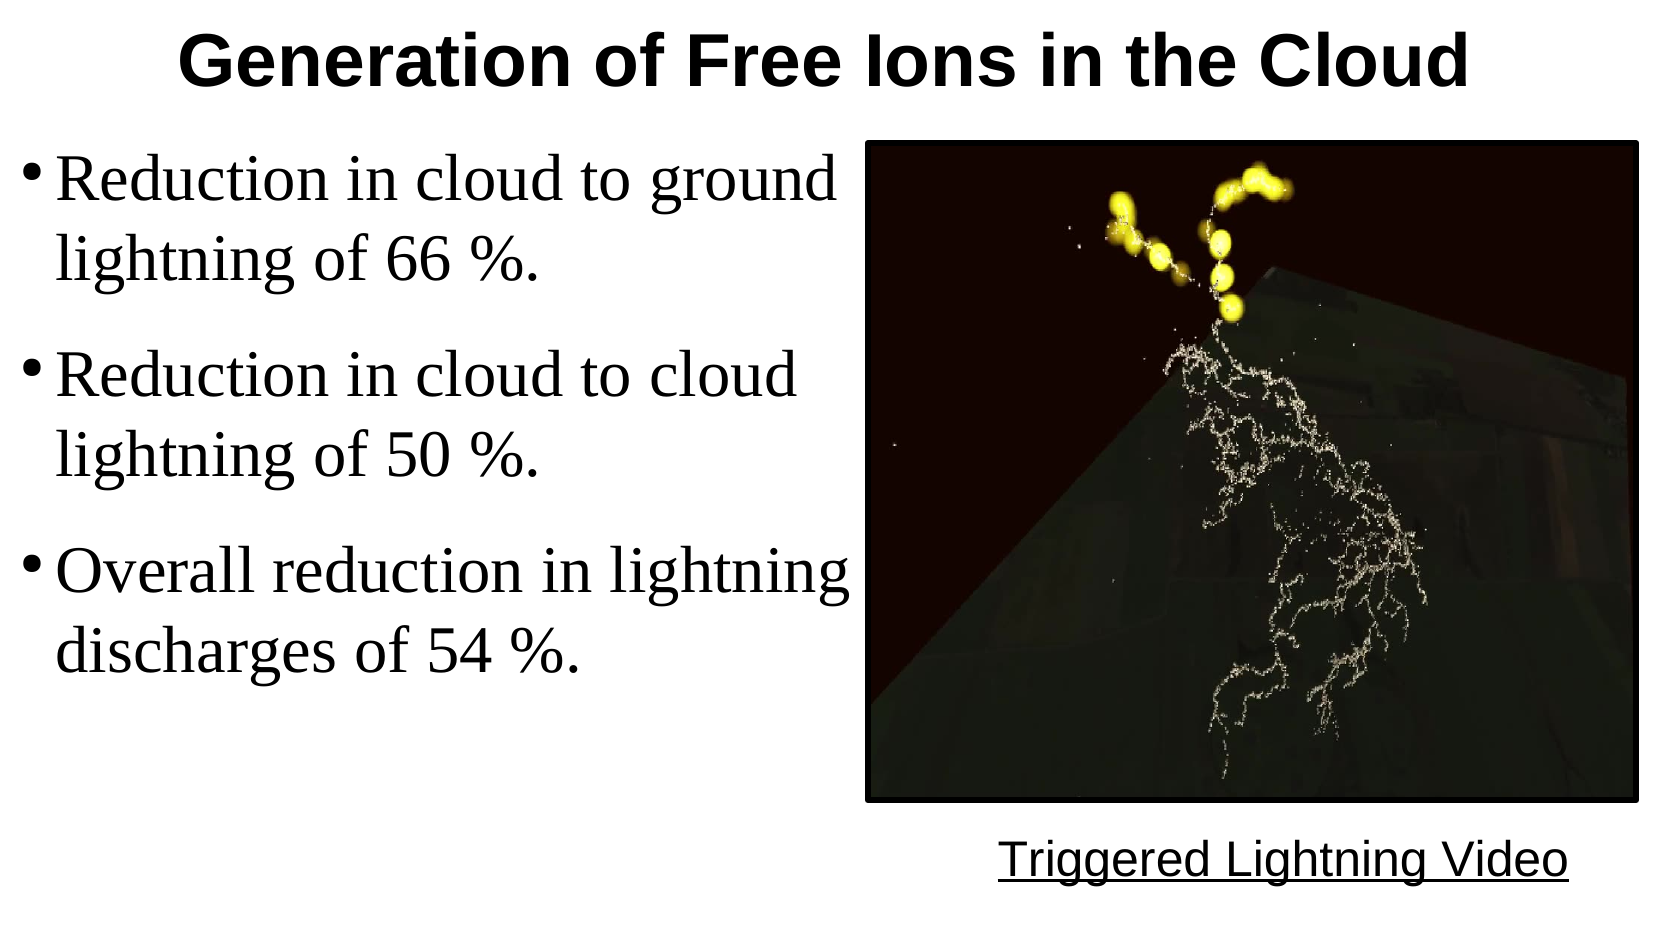

# Generation of Free Ions in the Cloud
Reduction in cloud to ground lightning of 66 %.
Reduction in cloud to cloud lightning of 50 %.
Overall reduction in lightning discharges of 54 %.
Triggered Lightning Video